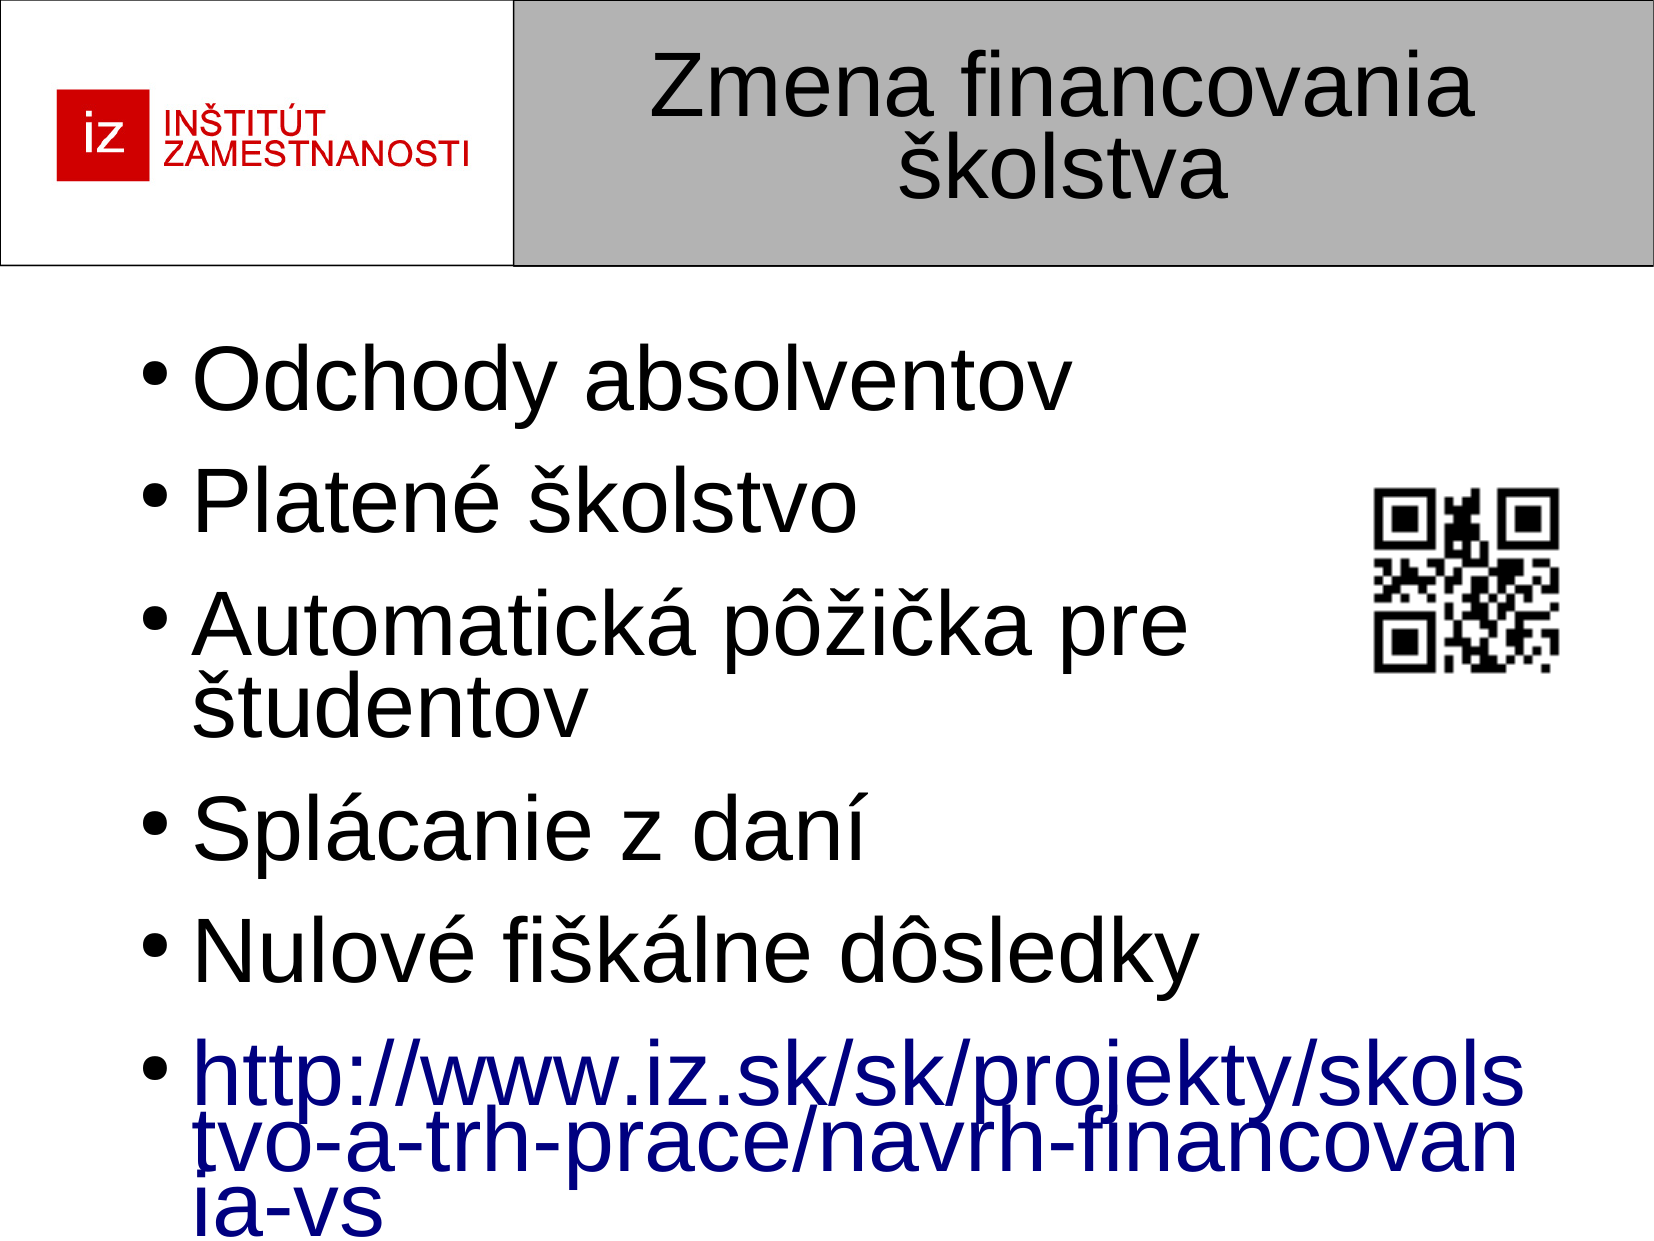

Zmena financovania školstva
# Odchody absolventov
Platené školstvo
Automatická pôžička pre študentov
Splácanie z daní
Nulové fiškálne dôsledky
http://www.iz.sk/sk/projekty/skolstvo-a-trh-prace/navrh-financovania-vs